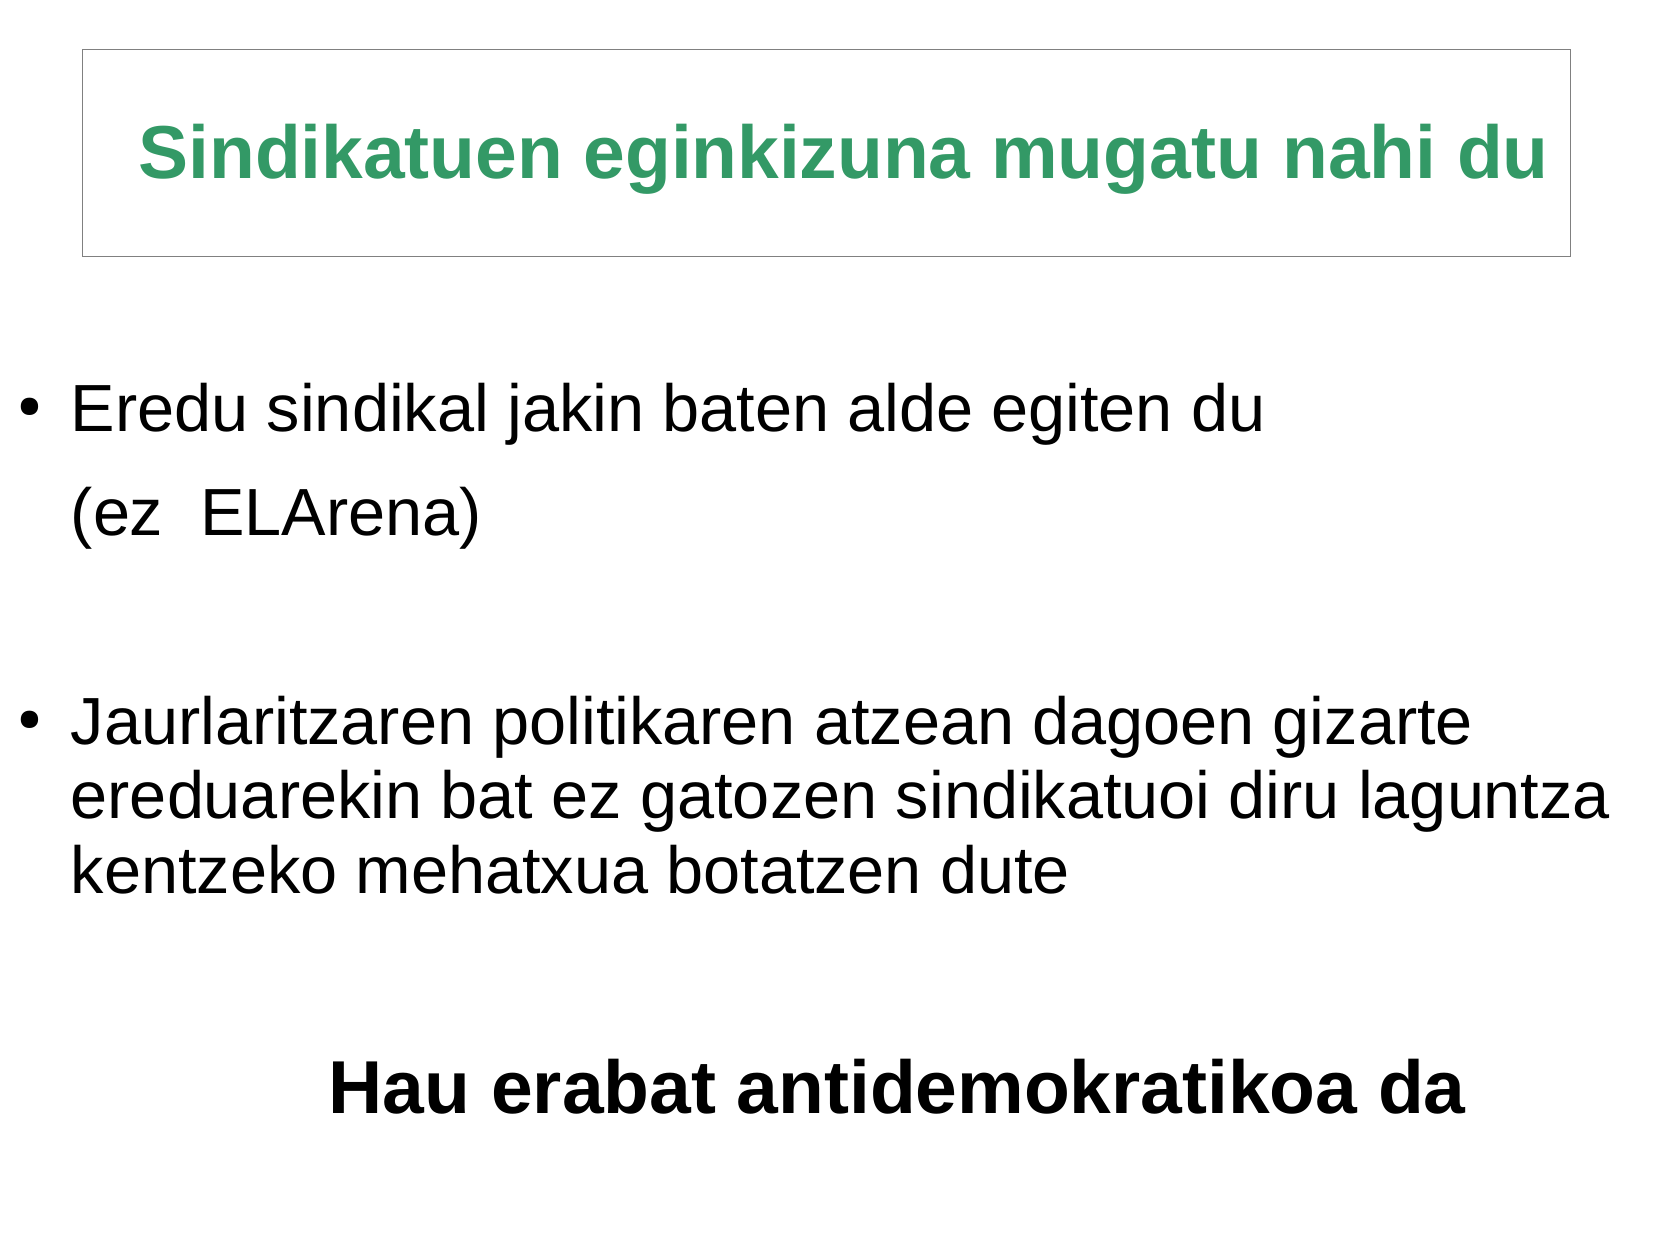

# Sindikatuen eginkizuna mugatu nahi du
Eredu sindikal jakin baten alde egiten du
(ez ELArena)
Jaurlaritzaren politikaren atzean dagoen gizarte ereduarekin bat ez gatozen sindikatuoi diru laguntza kentzeko mehatxua botatzen dute
Hau erabat antidemokratikoa da